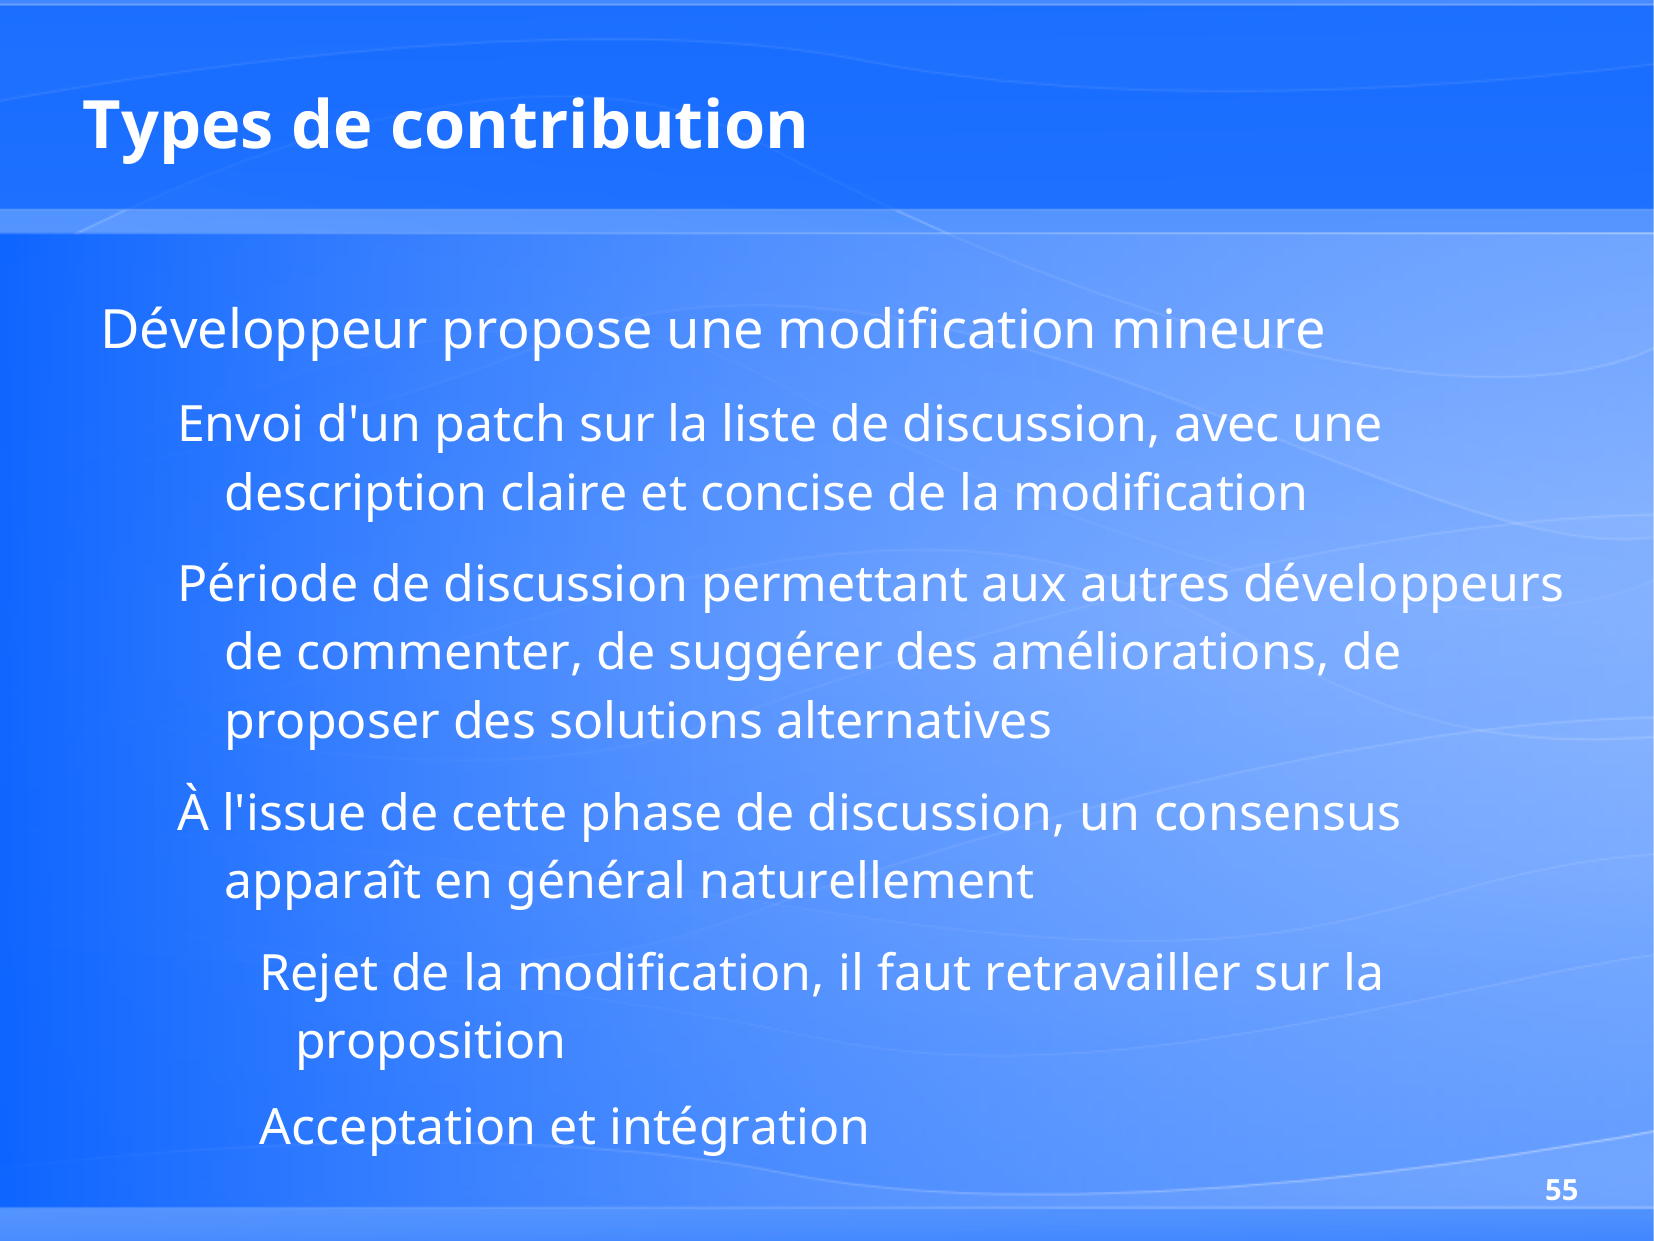

# Types de contribution
Développeur propose une modification mineure
Envoi d'un patch sur la liste de discussion, avec une description claire et concise de la modification
Période de discussion permettant aux autres développeurs de commenter, de suggérer des améliorations, de proposer des solutions alternatives
À l'issue de cette phase de discussion, un consensus apparaît en général naturellement
Rejet de la modification, il faut retravailler sur la proposition
Acceptation et intégration
55